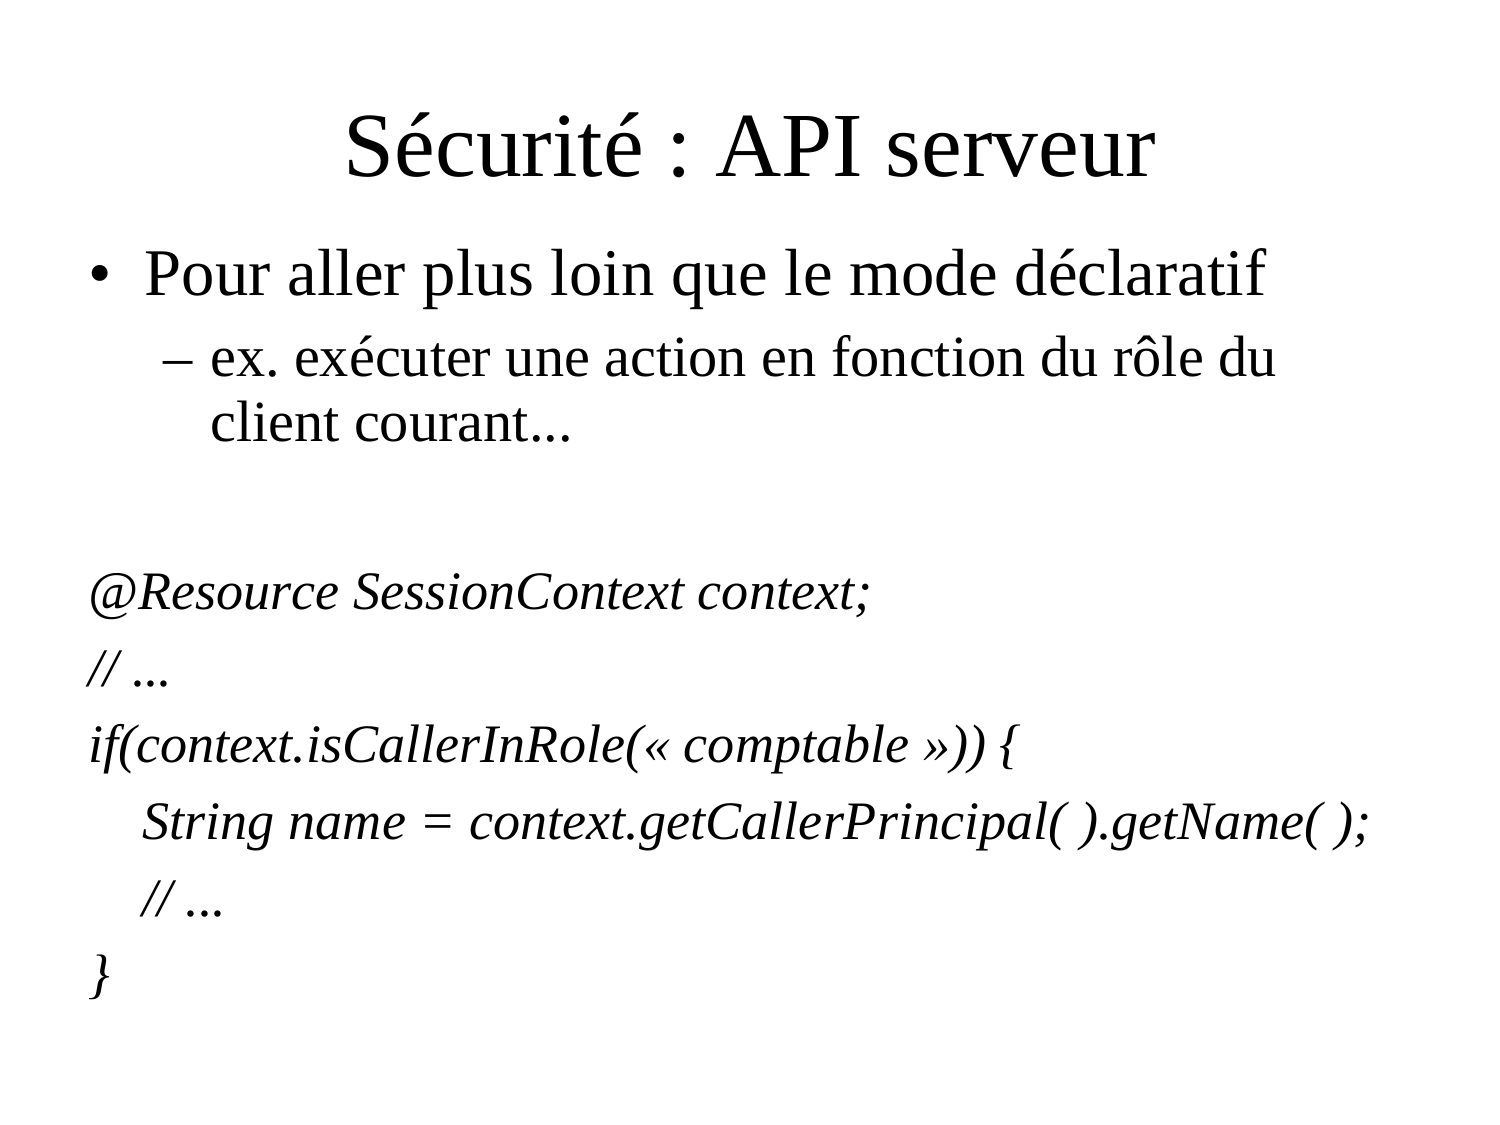

# Sécurité : API serveur
Pour aller plus loin que le mode déclaratif
ex. exécuter une action en fonction du rôle du client courant...
@Resource SessionContext context;
// ...
if(context.isCallerInRole(« comptable »)) {
 String name = context.getCallerPrincipal( ).getName( );
 // ...
}